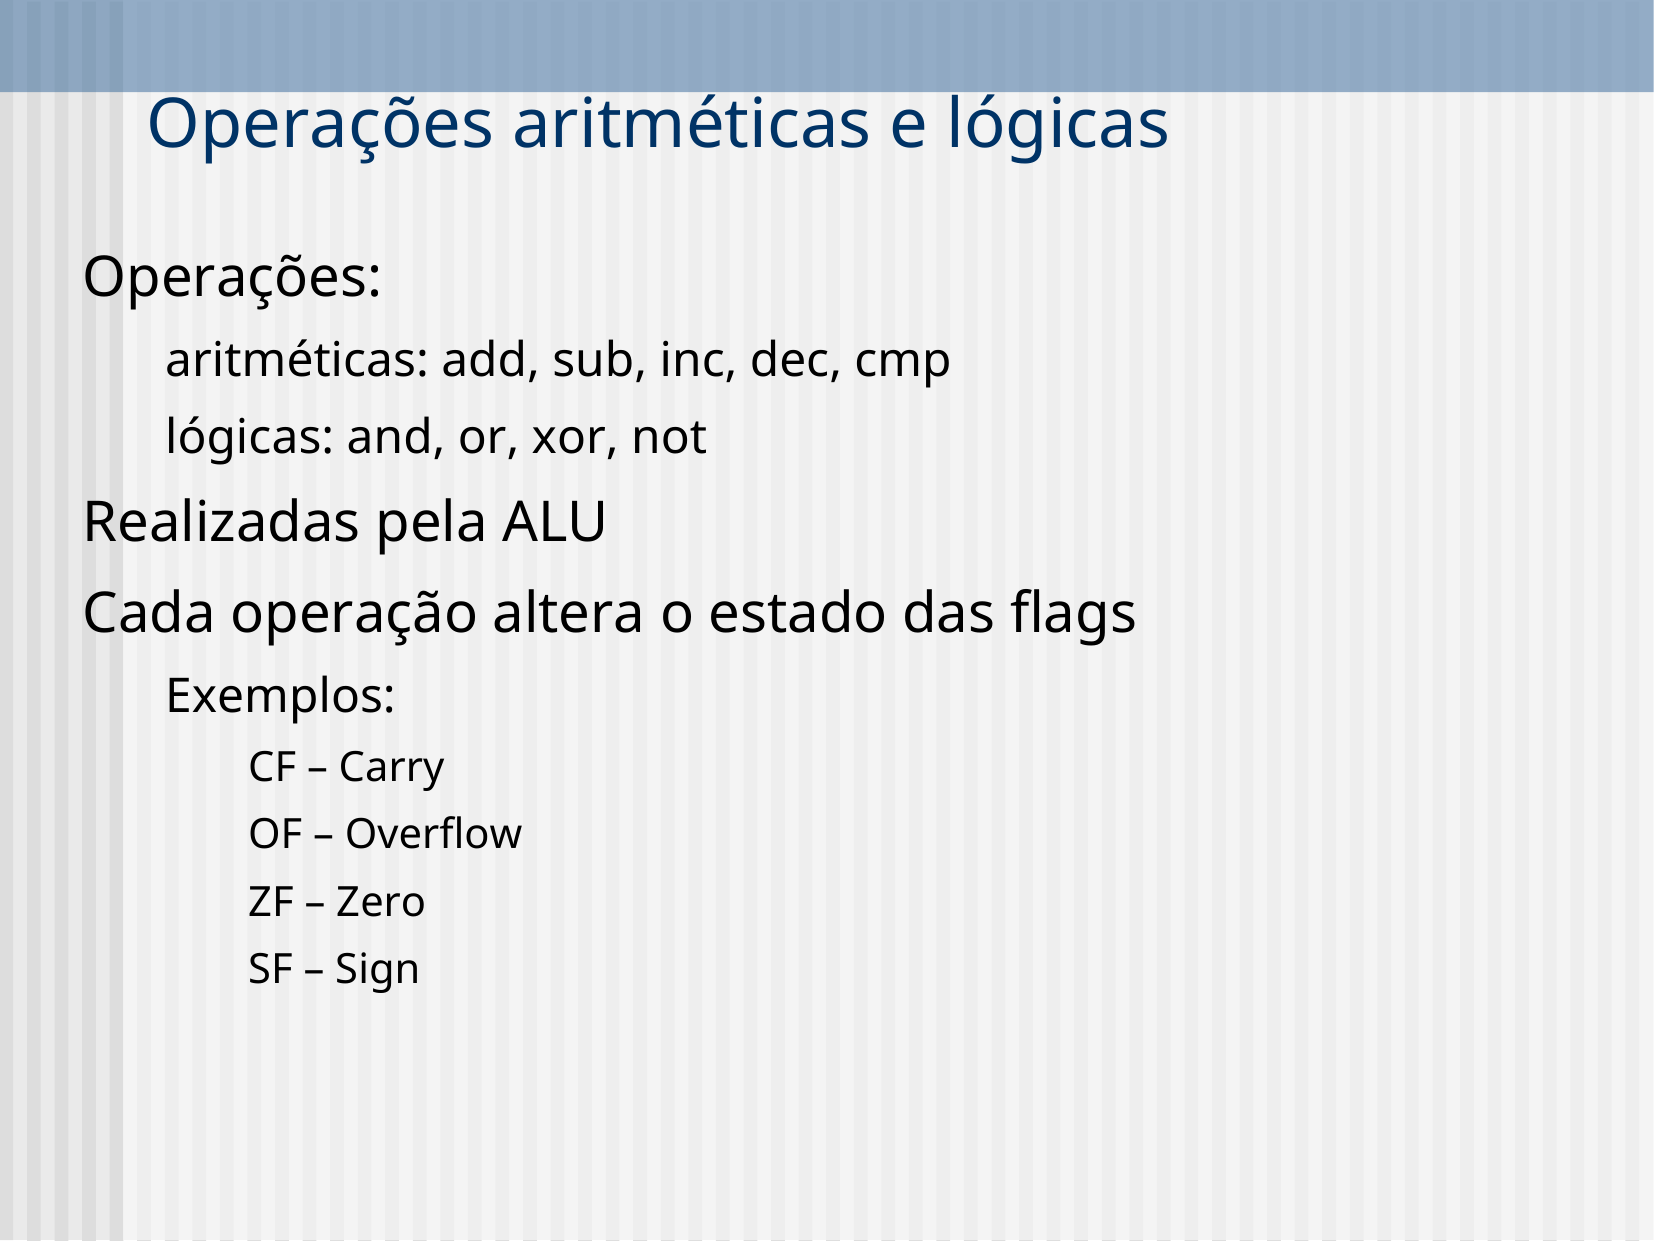

# Operações aritméticas e lógicas
Operações:
aritméticas: add, sub, inc, dec, cmp
lógicas: and, or, xor, not
Realizadas pela ALU
Cada operação altera o estado das flags
Exemplos:
CF – Carry
OF – Overflow
ZF – Zero
SF – Sign